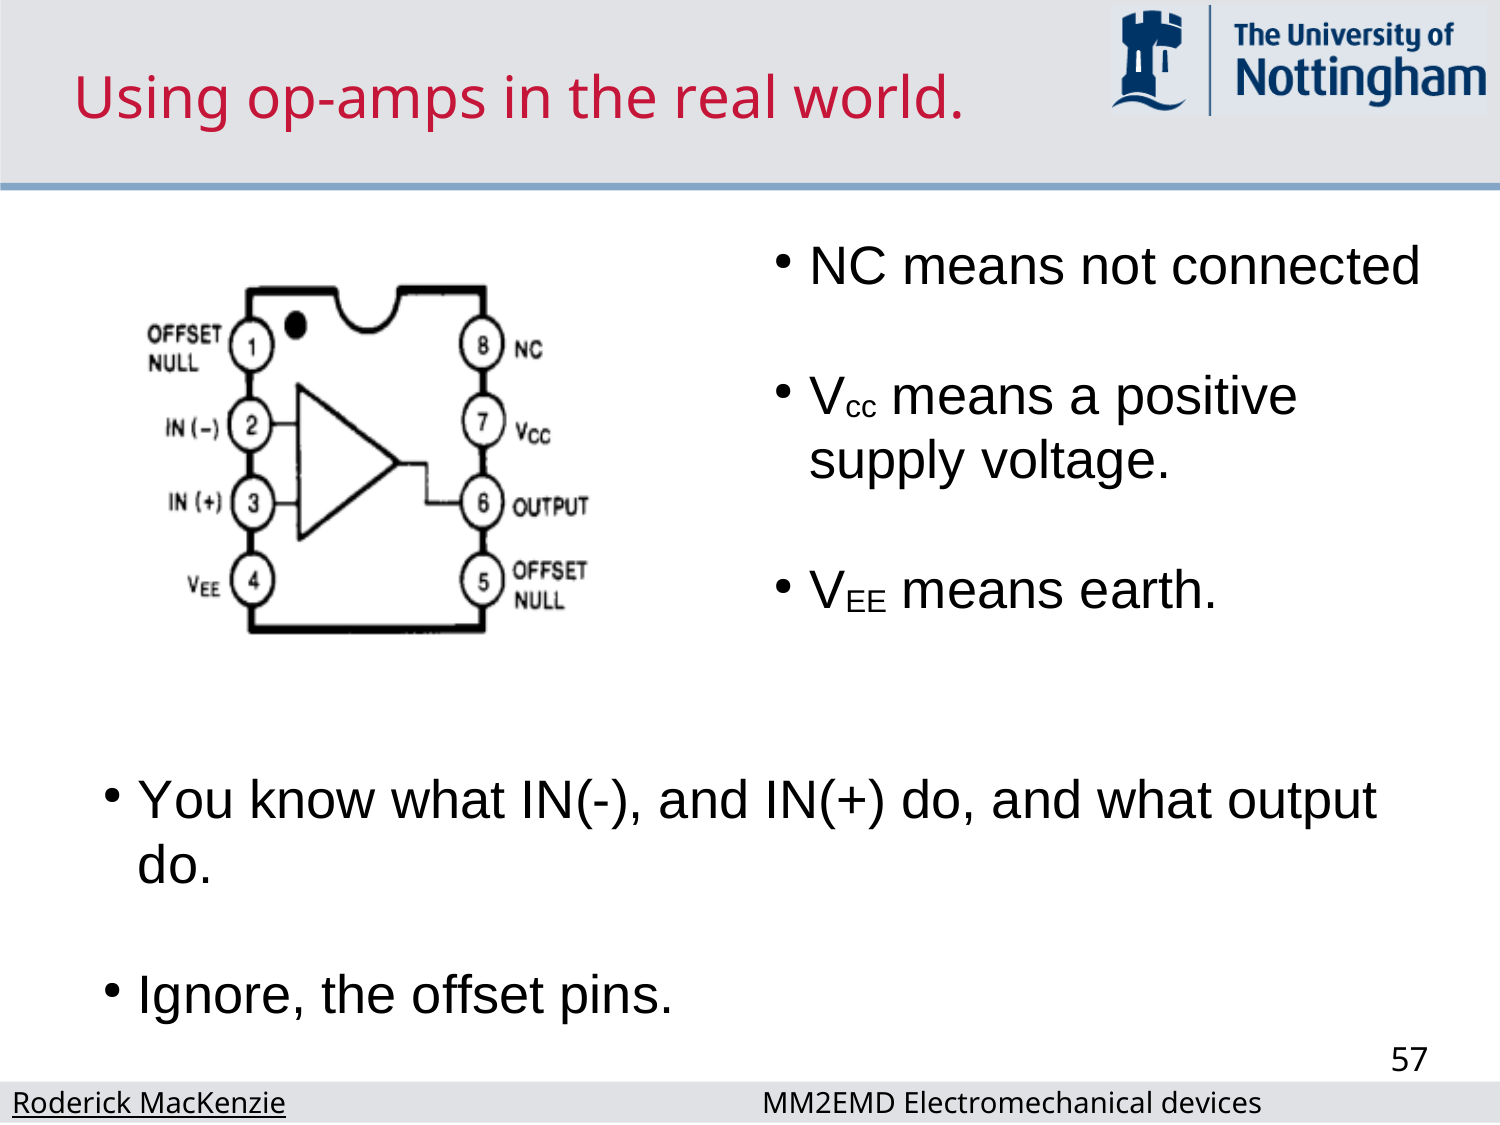

# Using op-amps in the real world.
NC means not connected
Vcc means a positive supply voltage.
VEE means earth.
You know what IN(-), and IN(+) do, and what output do.
Ignore, the offset pins.